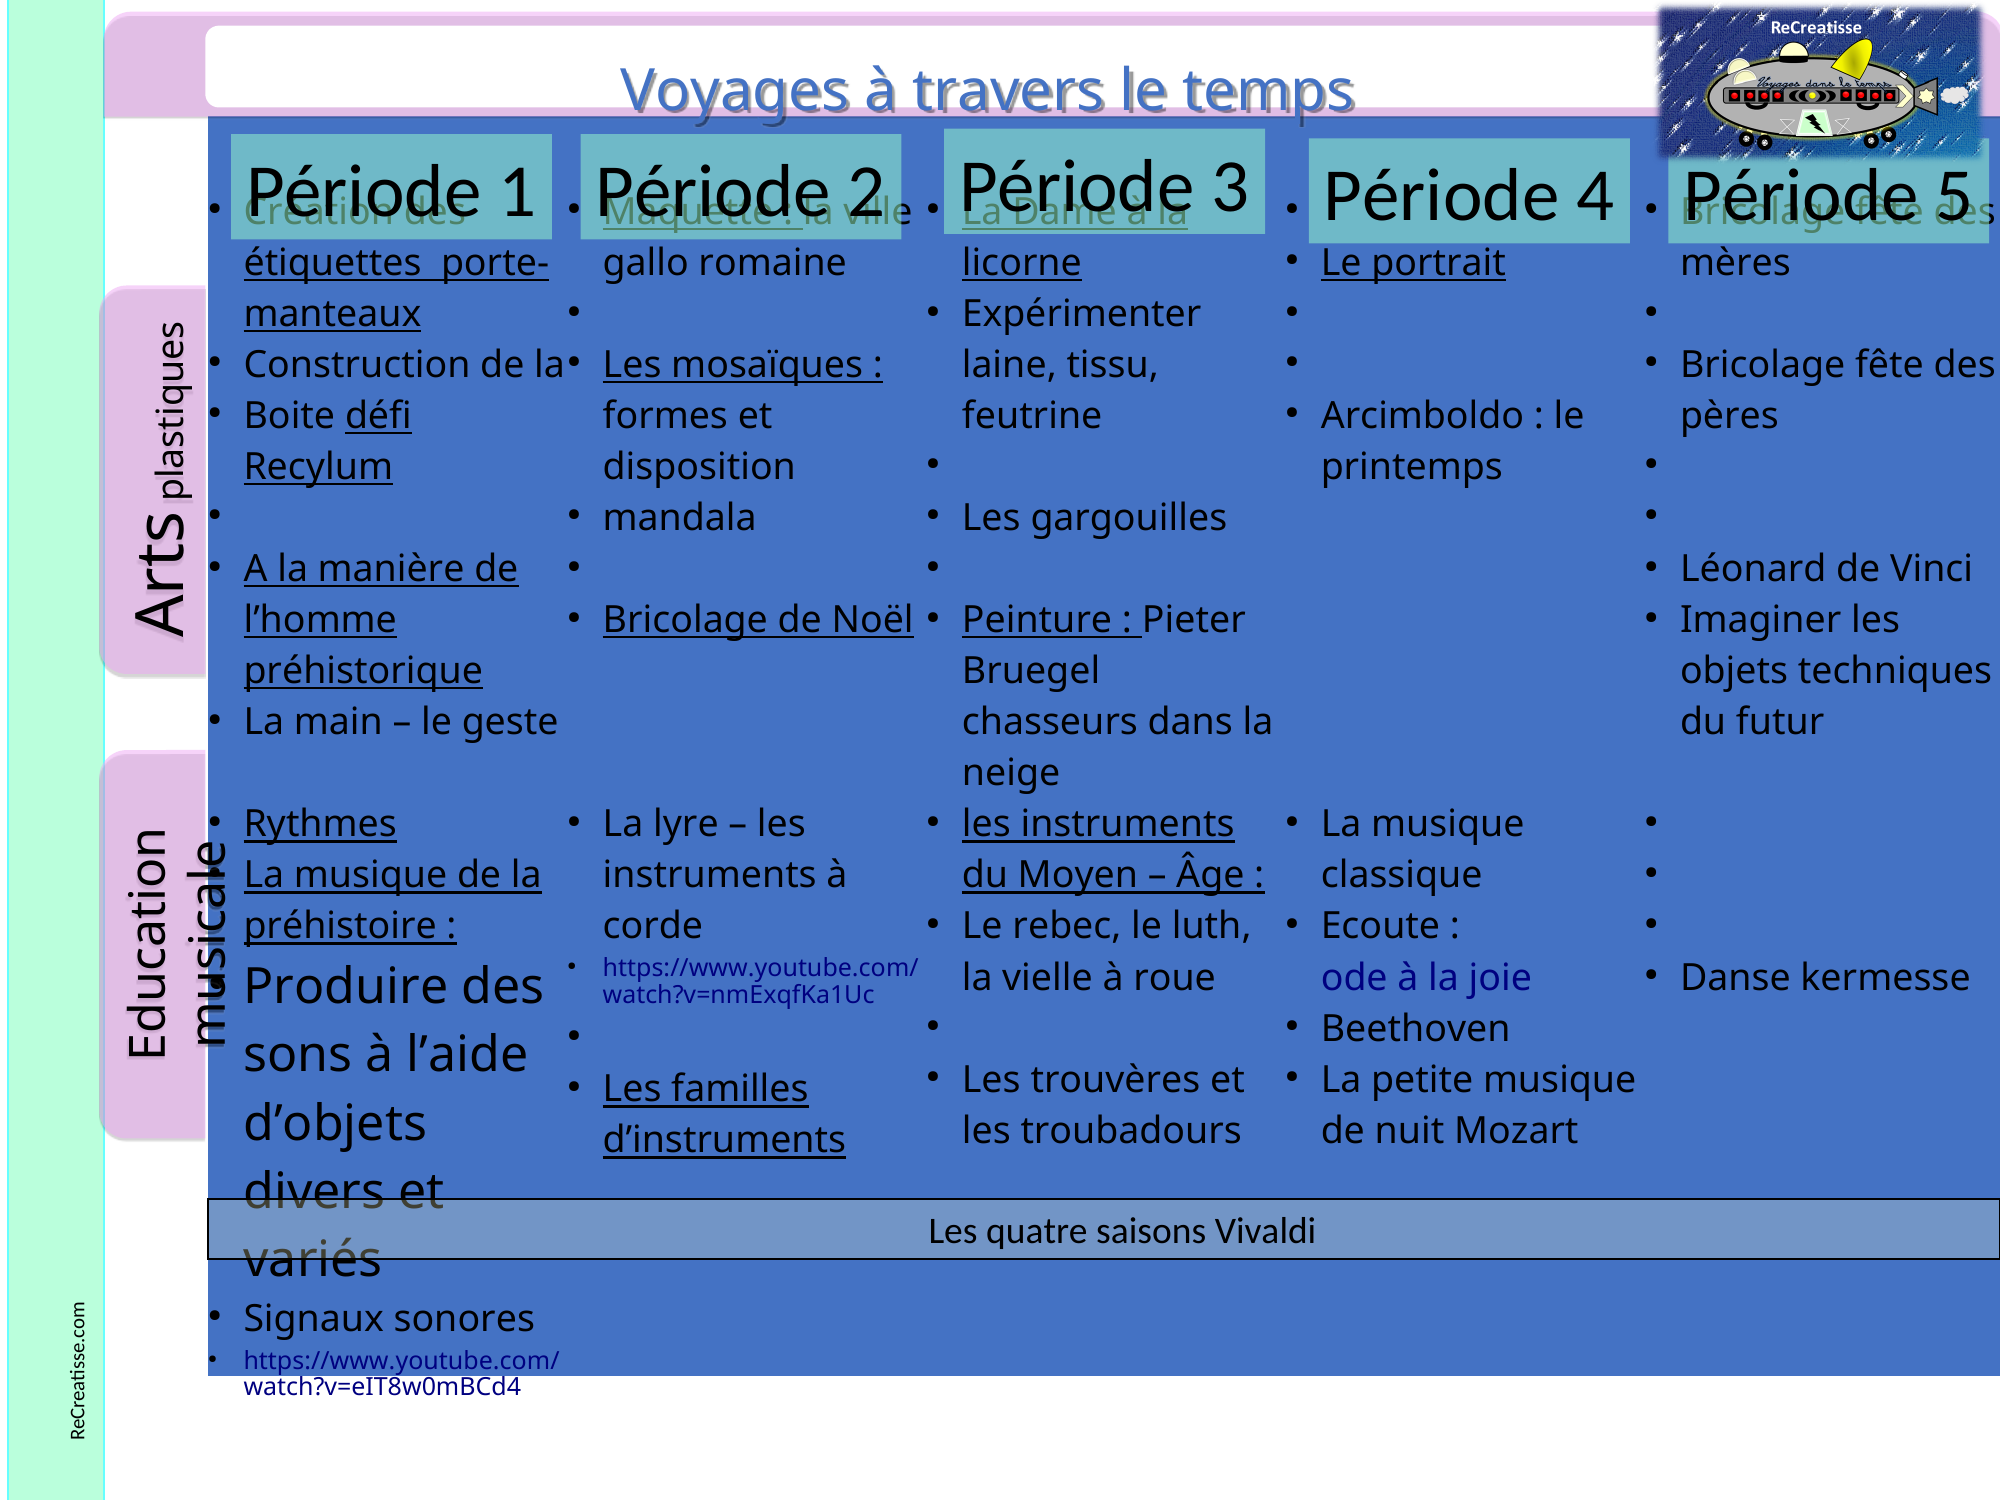

Voyages à travers le temps
| | | | | |
| --- | --- | --- | --- | --- |
| Création des étiquettes porte-manteaux Construction de la Boite défi Recylum A la manière de l’homme préhistorique La main – le geste | Maquette : la ville gallo romaine Les mosaïques : formes et disposition mandala Bricolage de Noël | La Dame à la licorne Expérimenter laine, tissu, feutrine Les gargouilles Peinture : Pieter Bruegel chasseurs dans la neige | Le portrait Arcimboldo : le printemps | Bricolage fête des mères Bricolage fête des pères Léonard de Vinci Imaginer les objets techniques du futur |
| Rythmes La musique de la préhistoire : Produire des sons à l’aide d’objets divers et variés Signaux sonores https://www.youtube.com/watch?v=eIT8w0mBCd4 | La lyre – les instruments à corde https://www.youtube.com/watch?v=nmExqfKa1Uc Les familles d’instruments | les instruments du Moyen – Âge : Le rebec, le luth, la vielle à roue Les trouvères et les troubadours | La musique classique Ecoute :ode à la joie Beethoven La petite musique de nuit Mozart | Danse kermesse |
Période 3
Période 1
Période 2
Période 4
Période 5
Arts plastiques
Education musicale
 Les quatre saisons Vivaldi
ReCreatisse.com